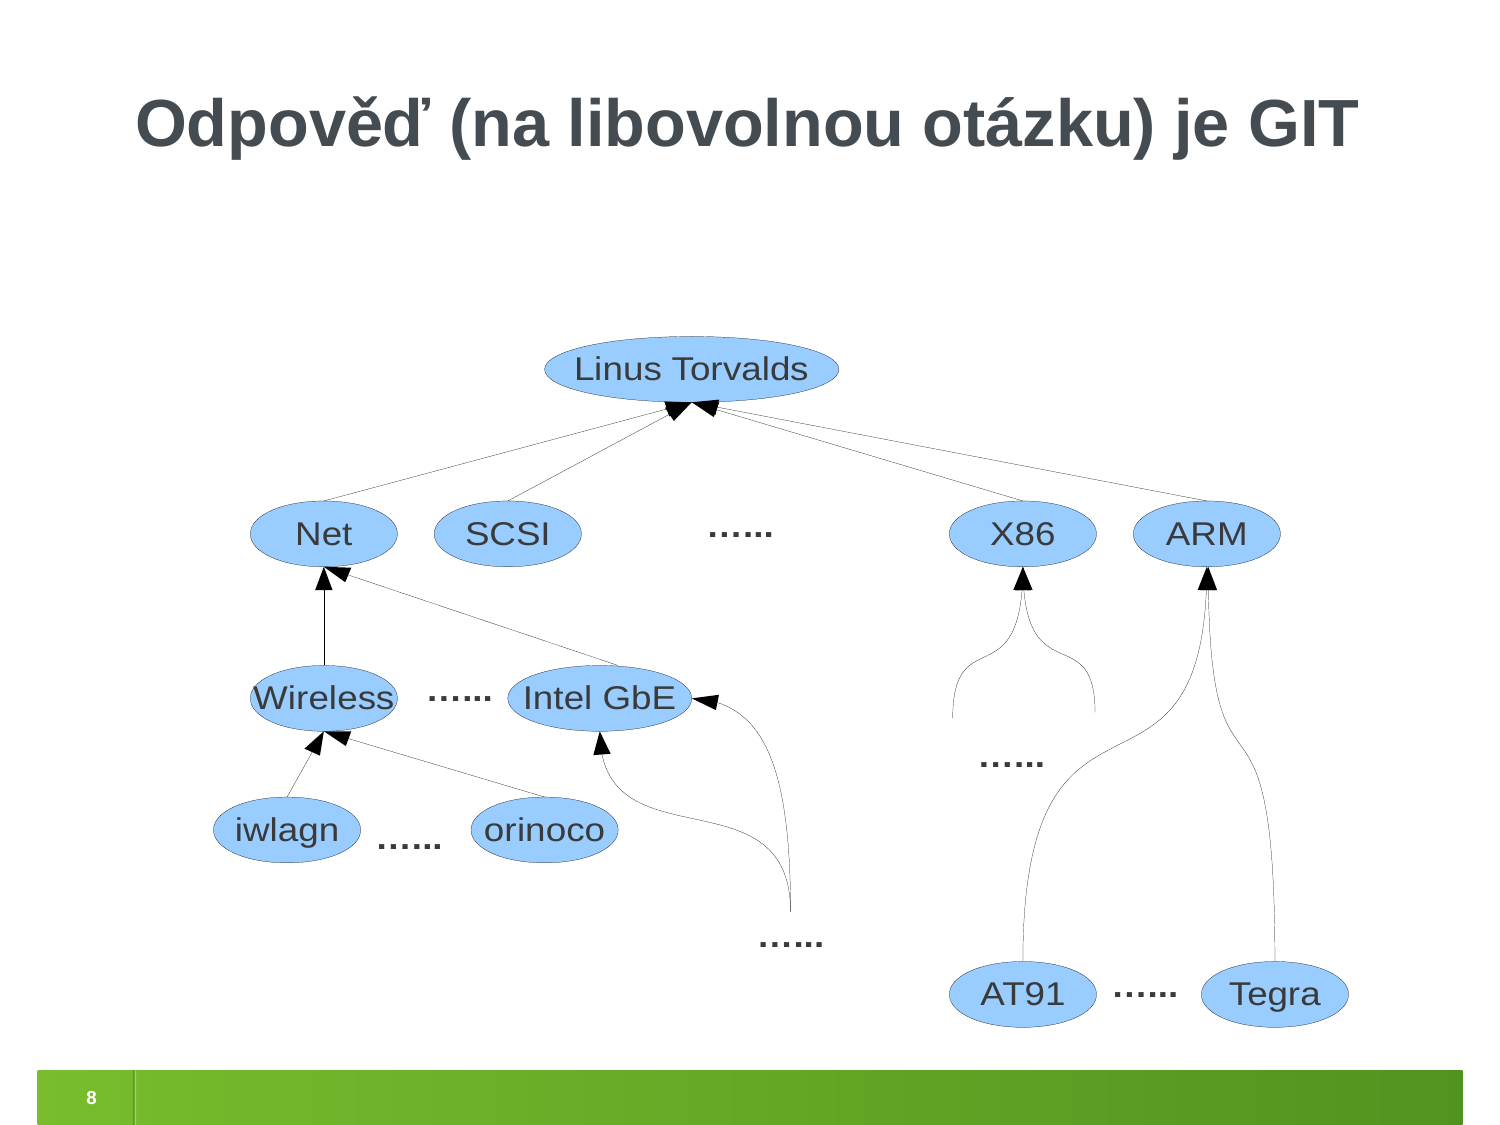

# Odpověď (na libovolnou otázku) je GIT